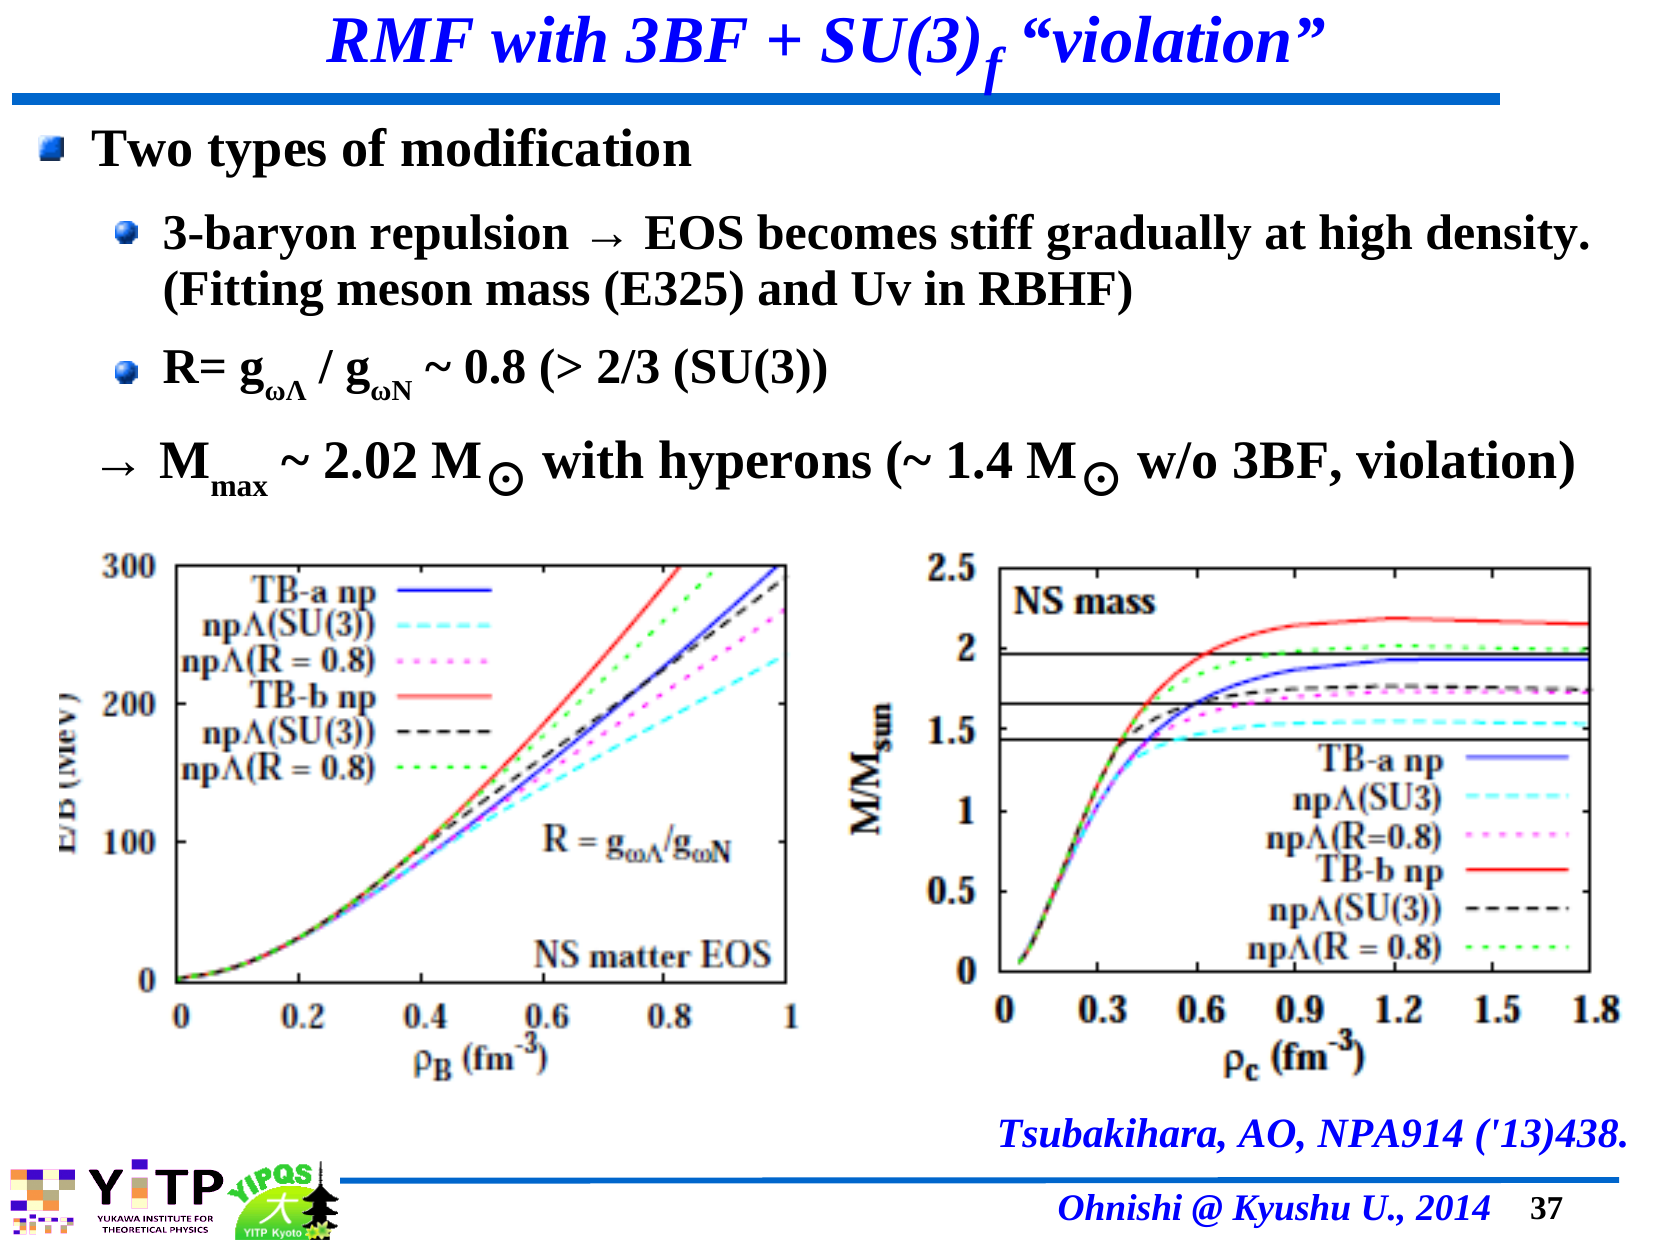

# RMF with 3BF + SU(3)f “violation”
Two types of modification
3-baryon repulsion → EOS becomes stiff gradually at high density.
(Fitting meson mass (E325) and Uv in RBHF)
R= gωΛ / gωN ~ 0.8 (> 2/3 (SU(3))
→ Mmax ~ 2.02 M⊙ with hyperons (~ 1.4 M⊙ w/o 3BF, violation)
Tsubakihara, AO, NPA914 ('13)438.